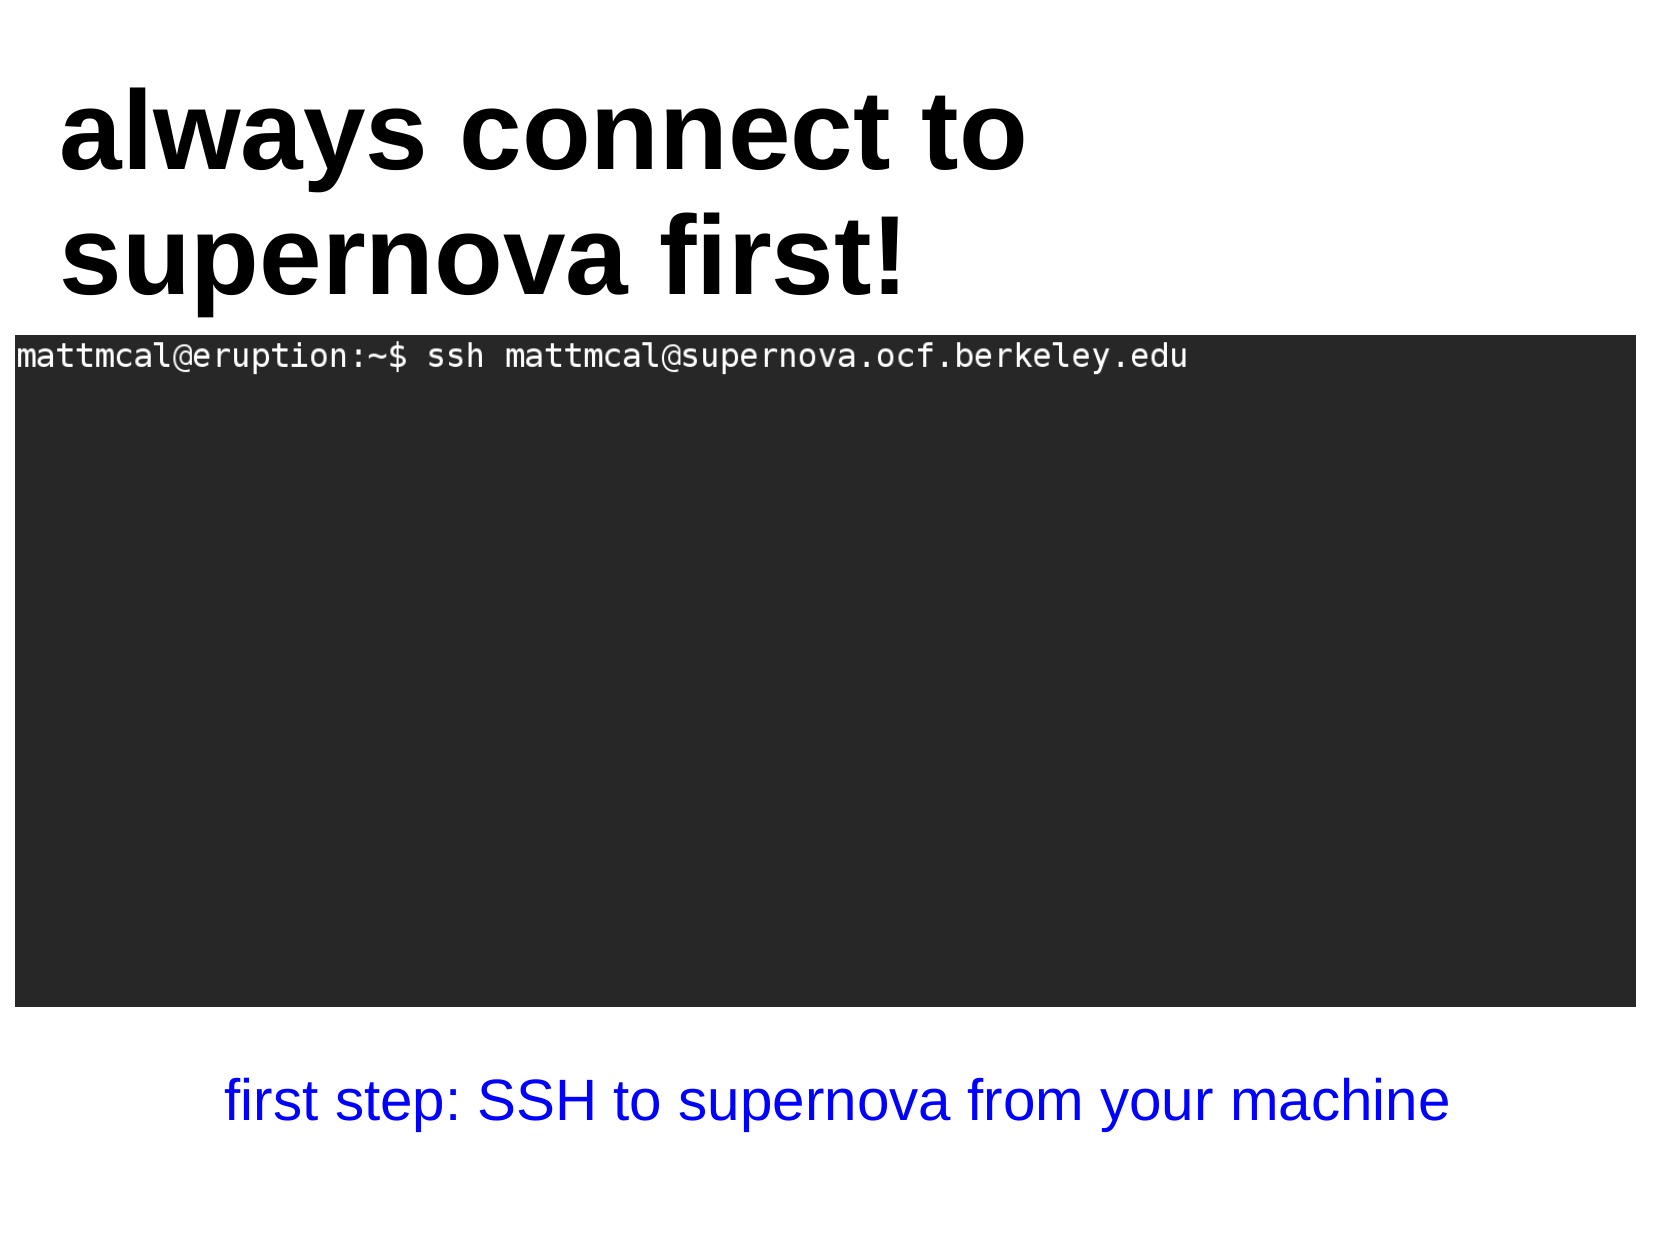

always connect to supernova first!
first step: SSH to supernova from your machine